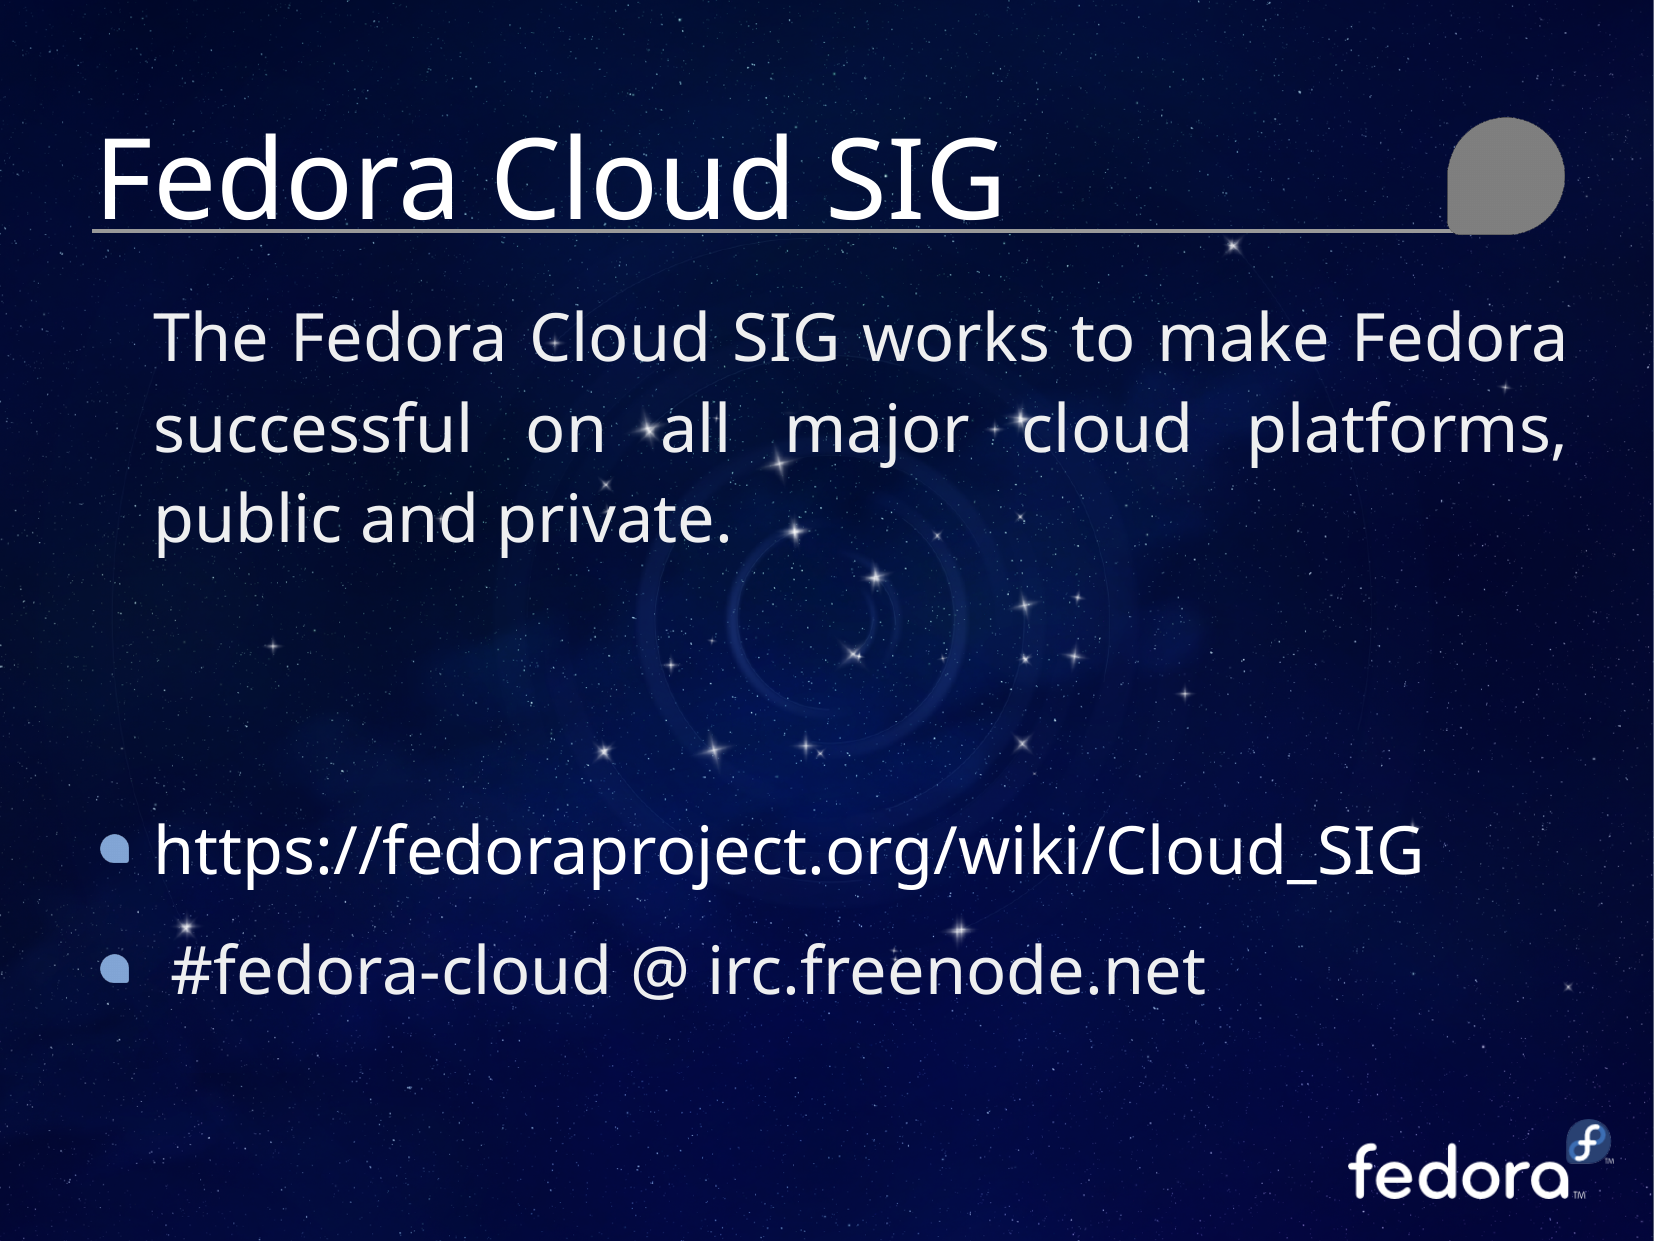

Fedora Cloud SIG
# The Fedora Cloud SIG works to make Fedora successful on all major cloud platforms, public and private.
https://fedoraproject.org/wiki/Cloud_SIG
 #fedora-cloud @ irc.freenode.net